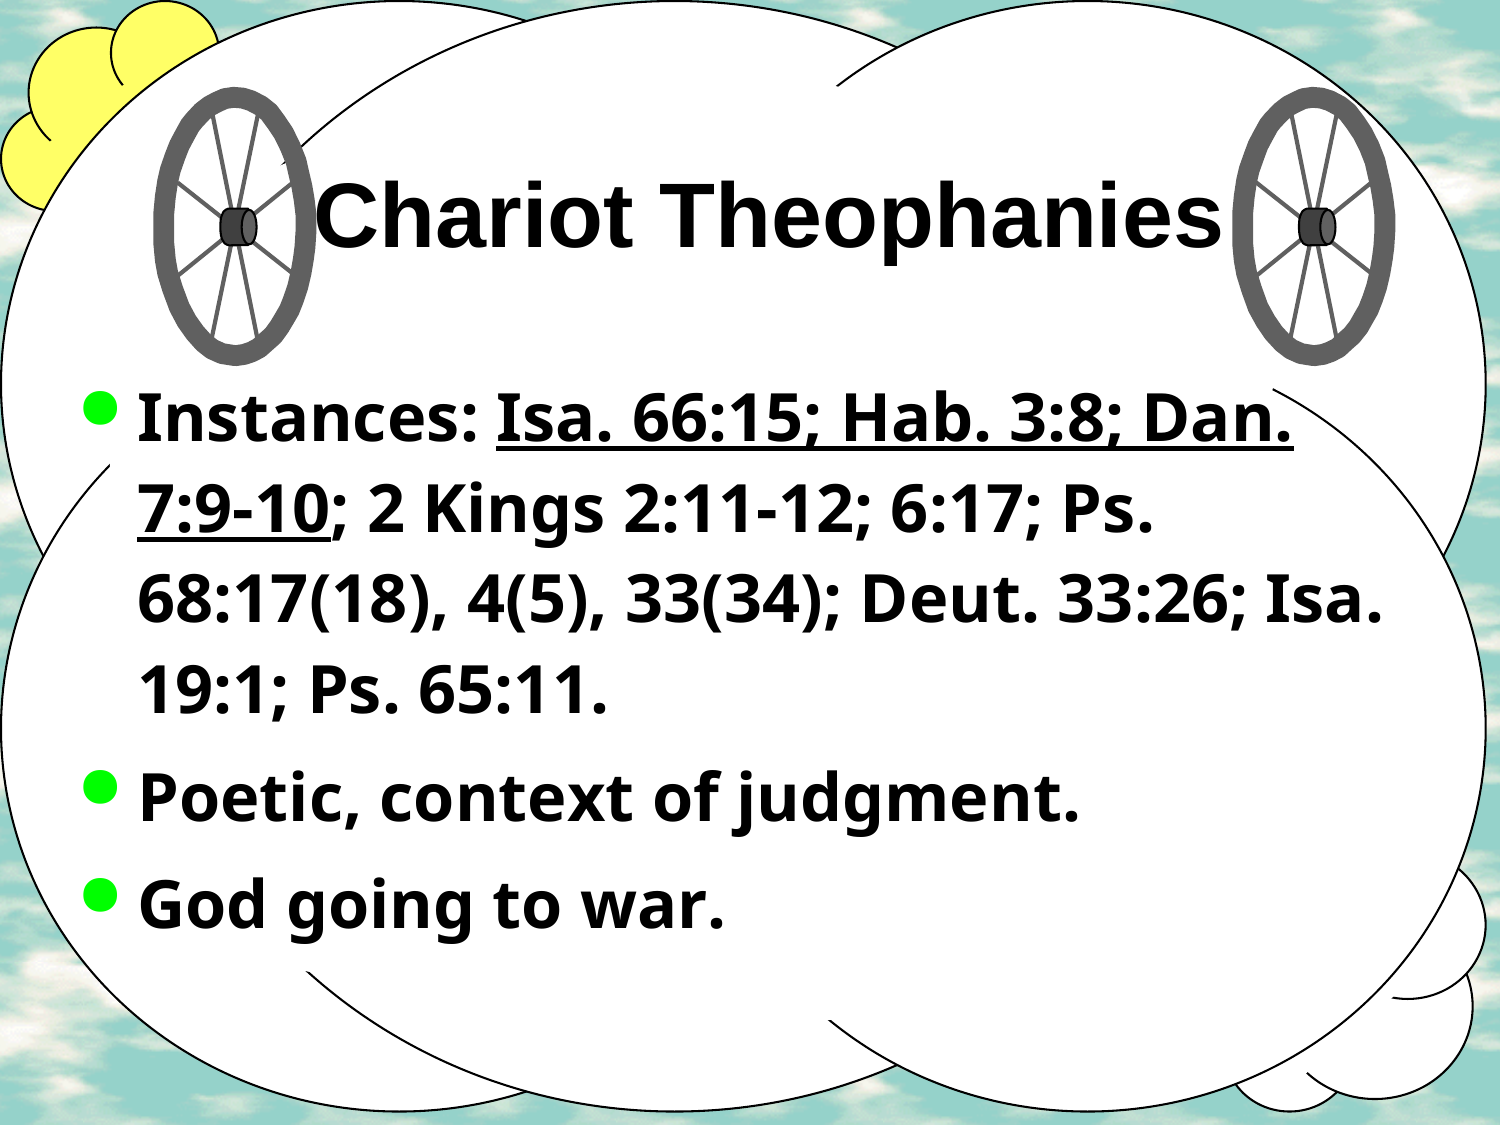

# Chariot Theophanies
Instances: Isa. 66:15; Hab. 3:8; Dan. 7:9-10; 2 Kings 2:11-12; 6:17; Ps. 68:17(18), 4(5), 33(34); Deut. 33:26; Isa. 19:1; Ps. 65:11.
Poetic, context of judgment.
God going to war.